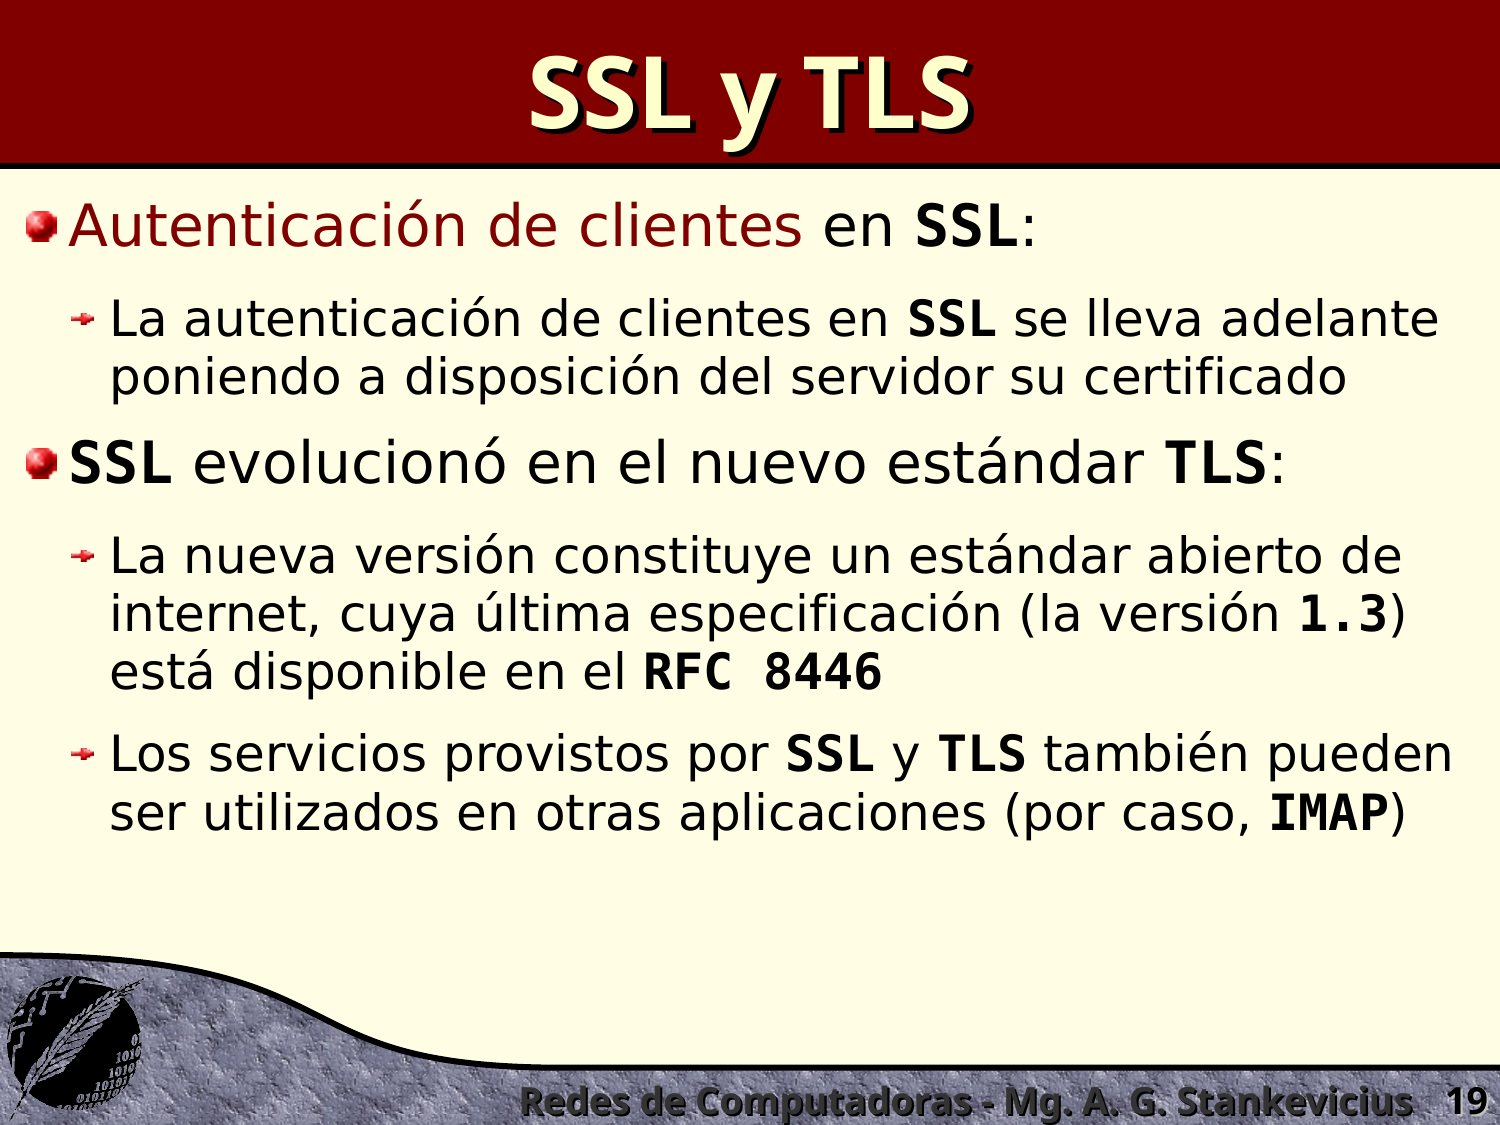

# SSL y TLS
Autenticación de clientes en SSL:
La autenticación de clientes en SSL se lleva adelante poniendo a disposición del servidor su certificado
SSL evolucionó en el nuevo estándar TLS:
La nueva versión constituye un estándar abierto de internet, cuya última especificación (la versión 1.3) está disponible en el RFC 8446
Los servicios provistos por SSL y TLS también pueden ser utilizados en otras aplicaciones (por caso, IMAP)
19